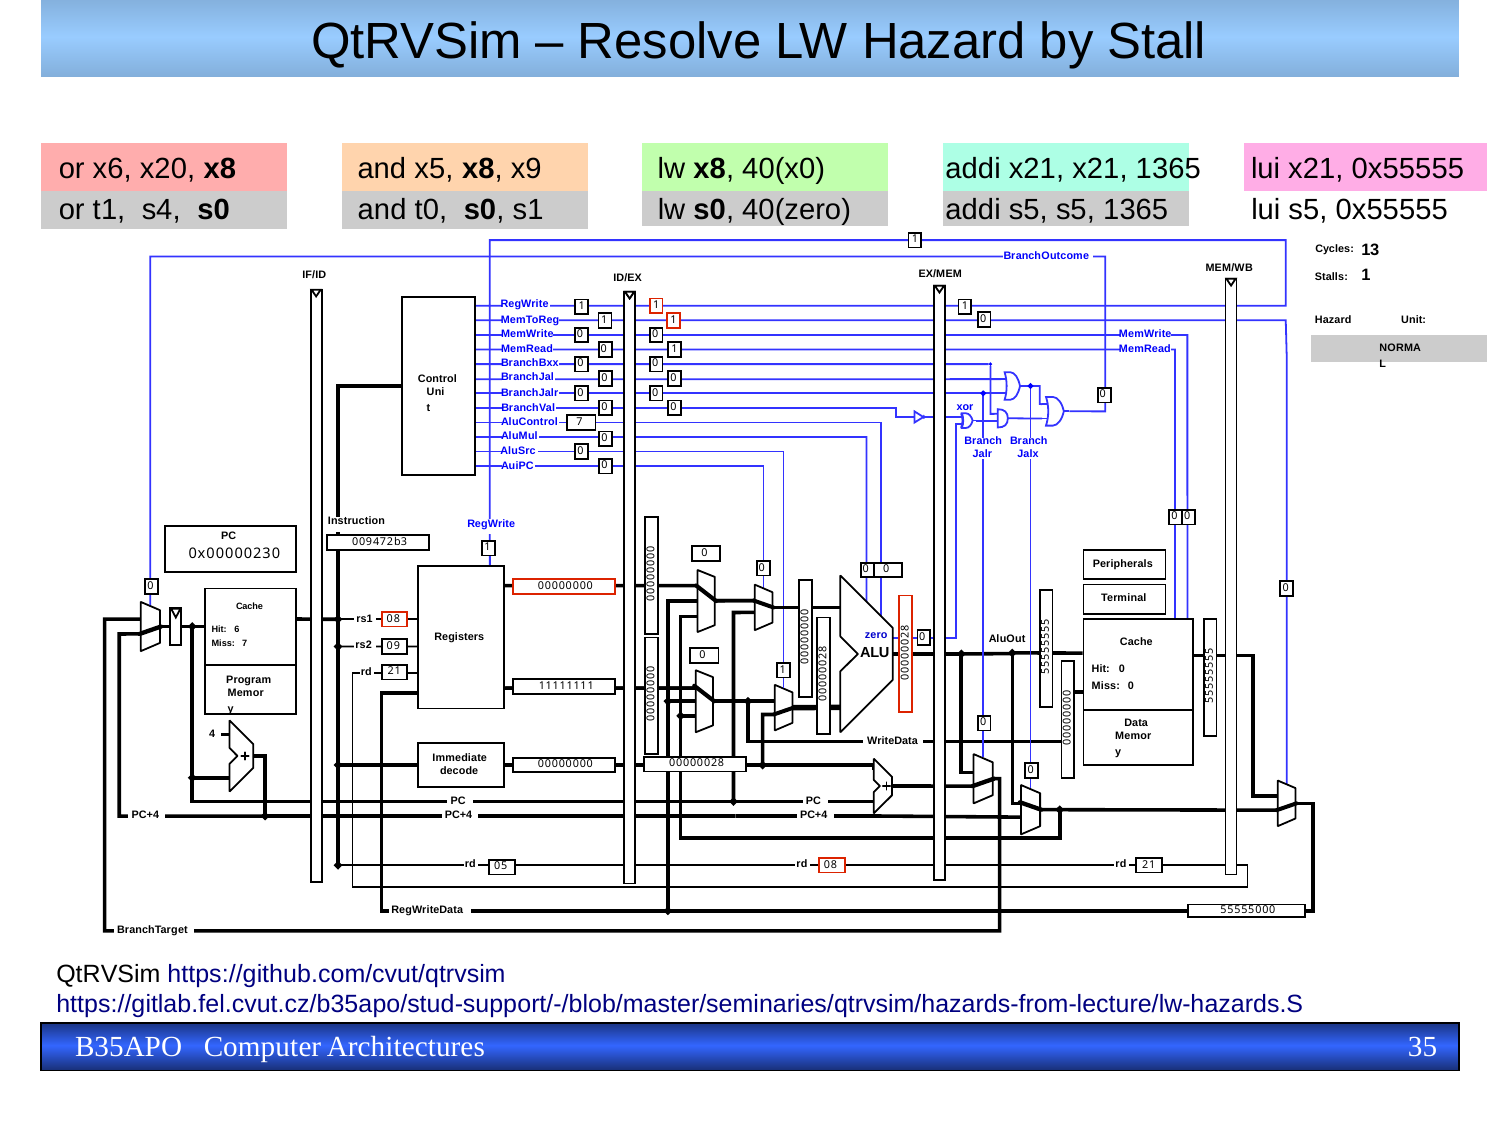

# QtRVSim – Resolve LW Hazard by Stall
QtRVSim https://github.com/cvut/qtrvsim
https://gitlab.fel.cvut.cz/b35apo/stud-support/-/blob/master/seminaries/qtrvsim/hazards-from-lecture/lw-hazards.S
B35APO Computer Architectures
35